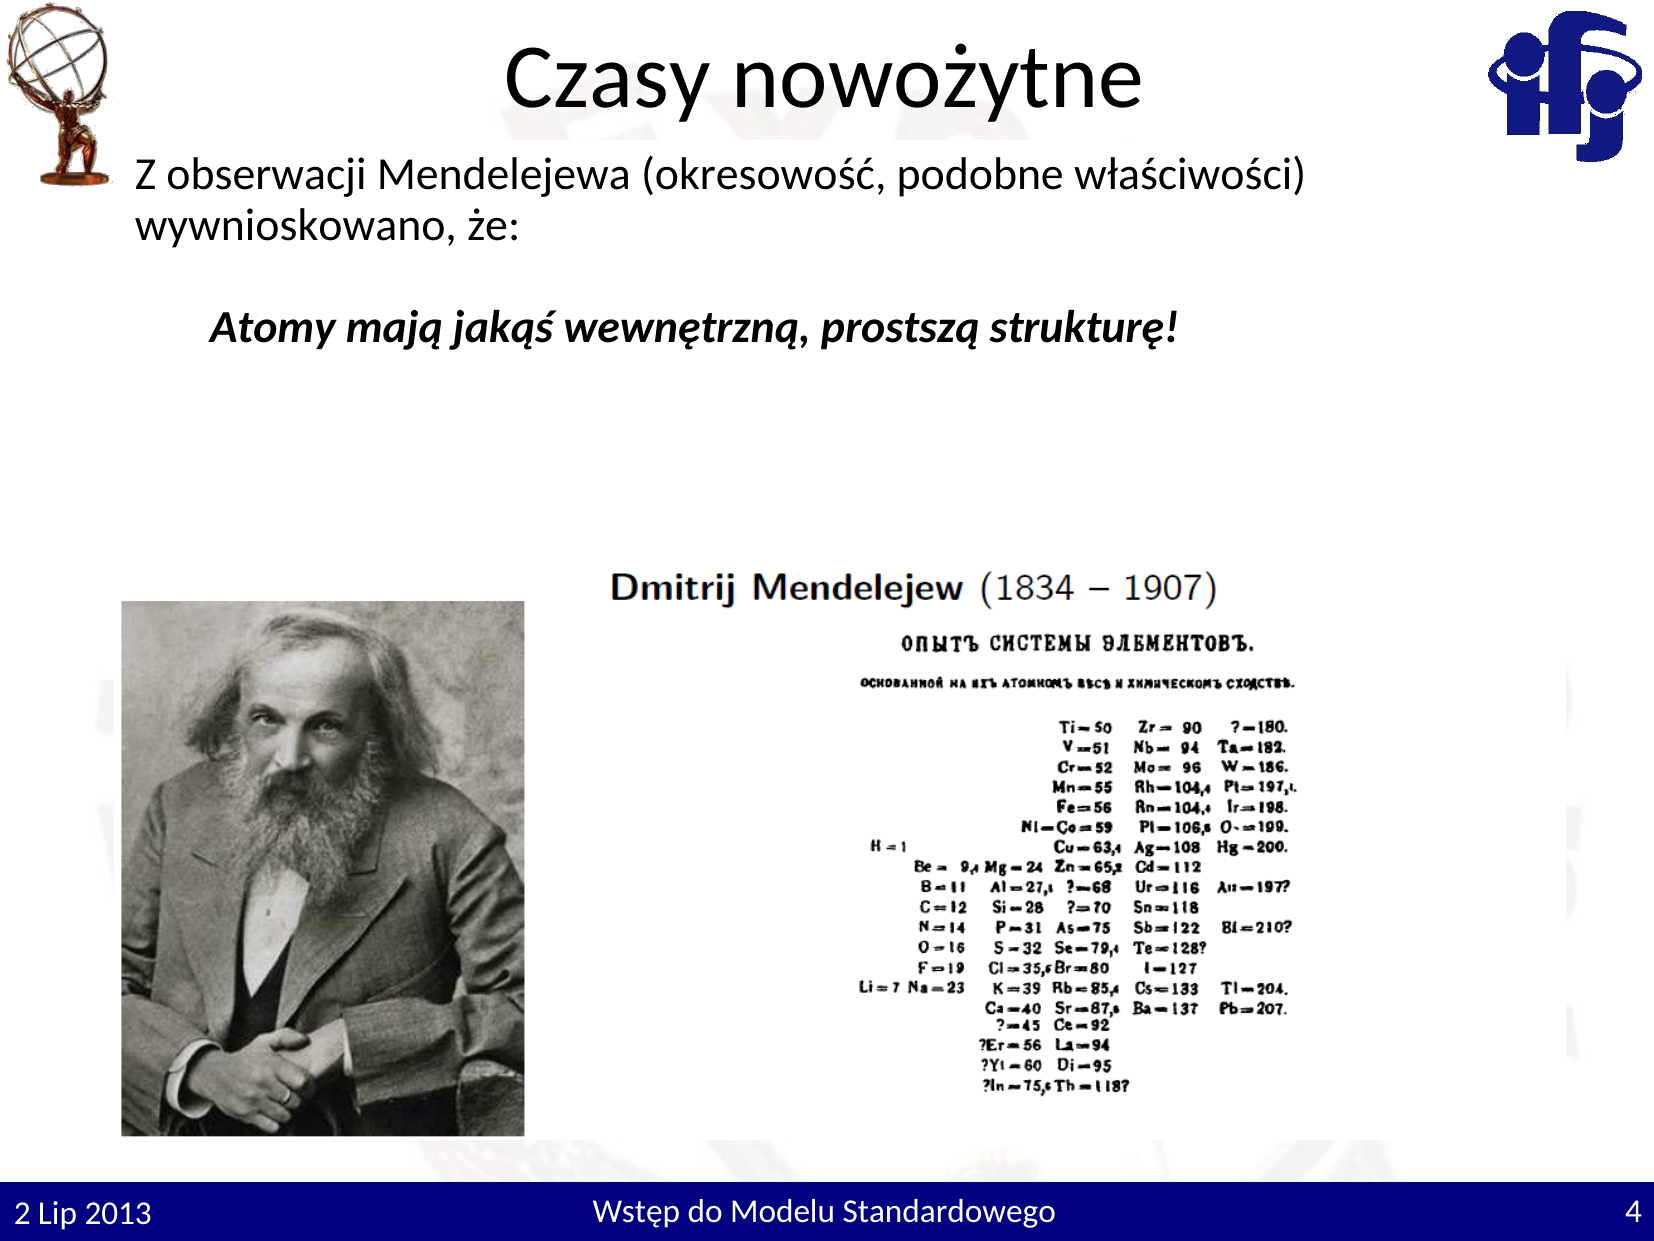

# Czasy nowożytne
Z obserwacji Mendelejewa (okresowość, podobne właściwości) wywnioskowano, że:
	Atomy mają jakąś wewnętrzną, prostszą strukturę!
Wstęp do Modelu Standardowego
4
2 Lip 2013